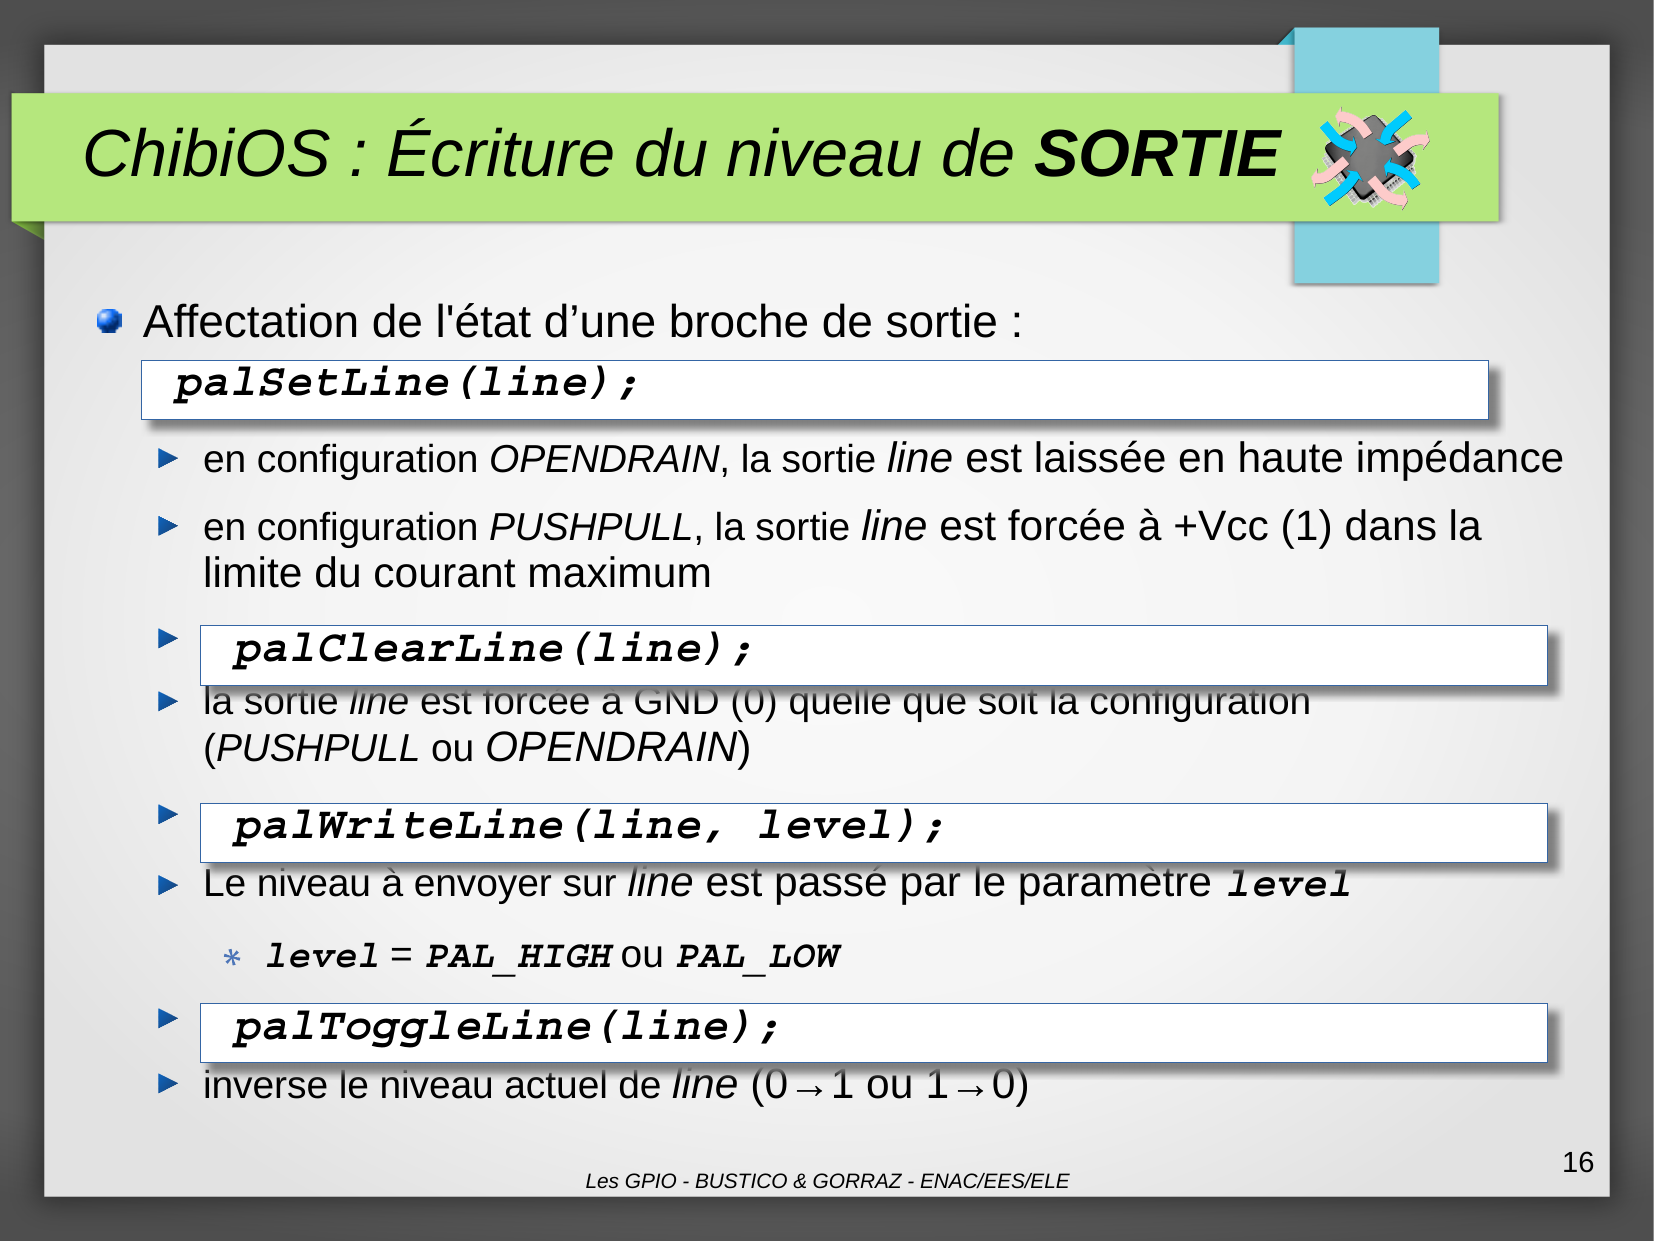

# ChibiOS : Écriture du niveau de SORTIE
Affectation de l'état d’une broche de sortie :
en configuration OPENDRAIN, la sortie line est laissée en haute impédance
en configuration PUSHPULL, la sortie line est forcée à +Vcc (1) dans la limite du courant maximum
la sortie line est forcée à GND (0) quelle que soit la configuration
(PUSHPULL ou OPENDRAIN)
Le niveau à envoyer sur line est passé par le paramètre level
level = PAL_HIGH ou PAL_LOW
inverse le niveau actuel de line (0→1 ou 1→0)
palSetLine(line);
palClearLine(line);
palWriteLine(line, level);
palToggleLine(line);
16
Les GPIO - BUSTICO & GORRAZ - ENAC/EES/ELE